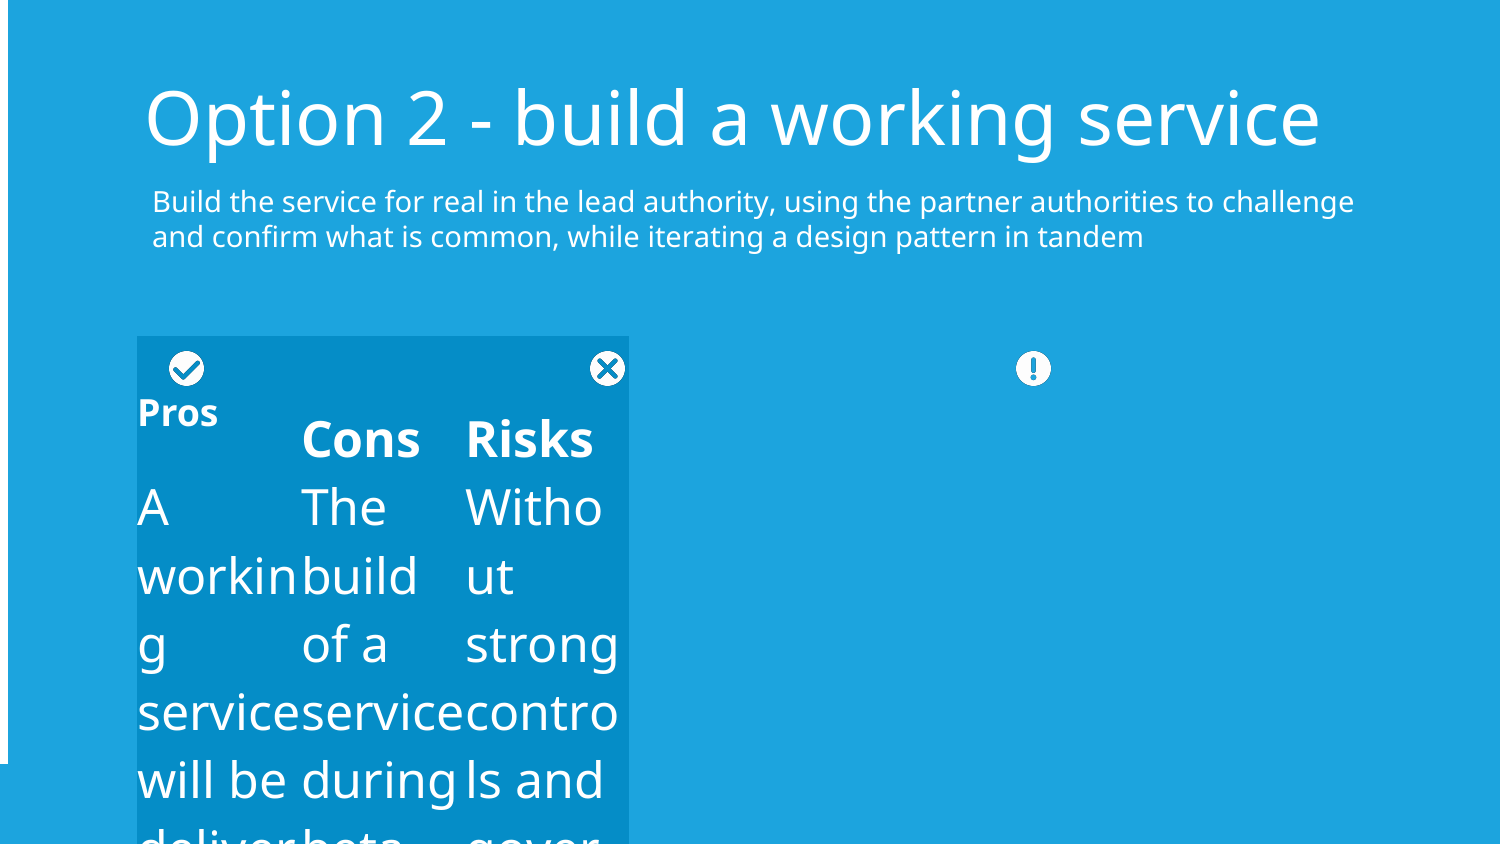

Option 2 - build a working service
Build the service for real in the lead authority, using the partner authorities to challenge and confirm what is common, while iterating a design pattern in tandem
| Pros | Cons | Risks |
| --- | --- | --- |
| A working service will be delivered in beta in the lead authority A detailed common service pattern would be produced that authorities can use as a blueprint for building a service | The build of a service during beta will be focussed on a single authority | Without strong controls and governance, the service build may not be common enough for wider adoption |